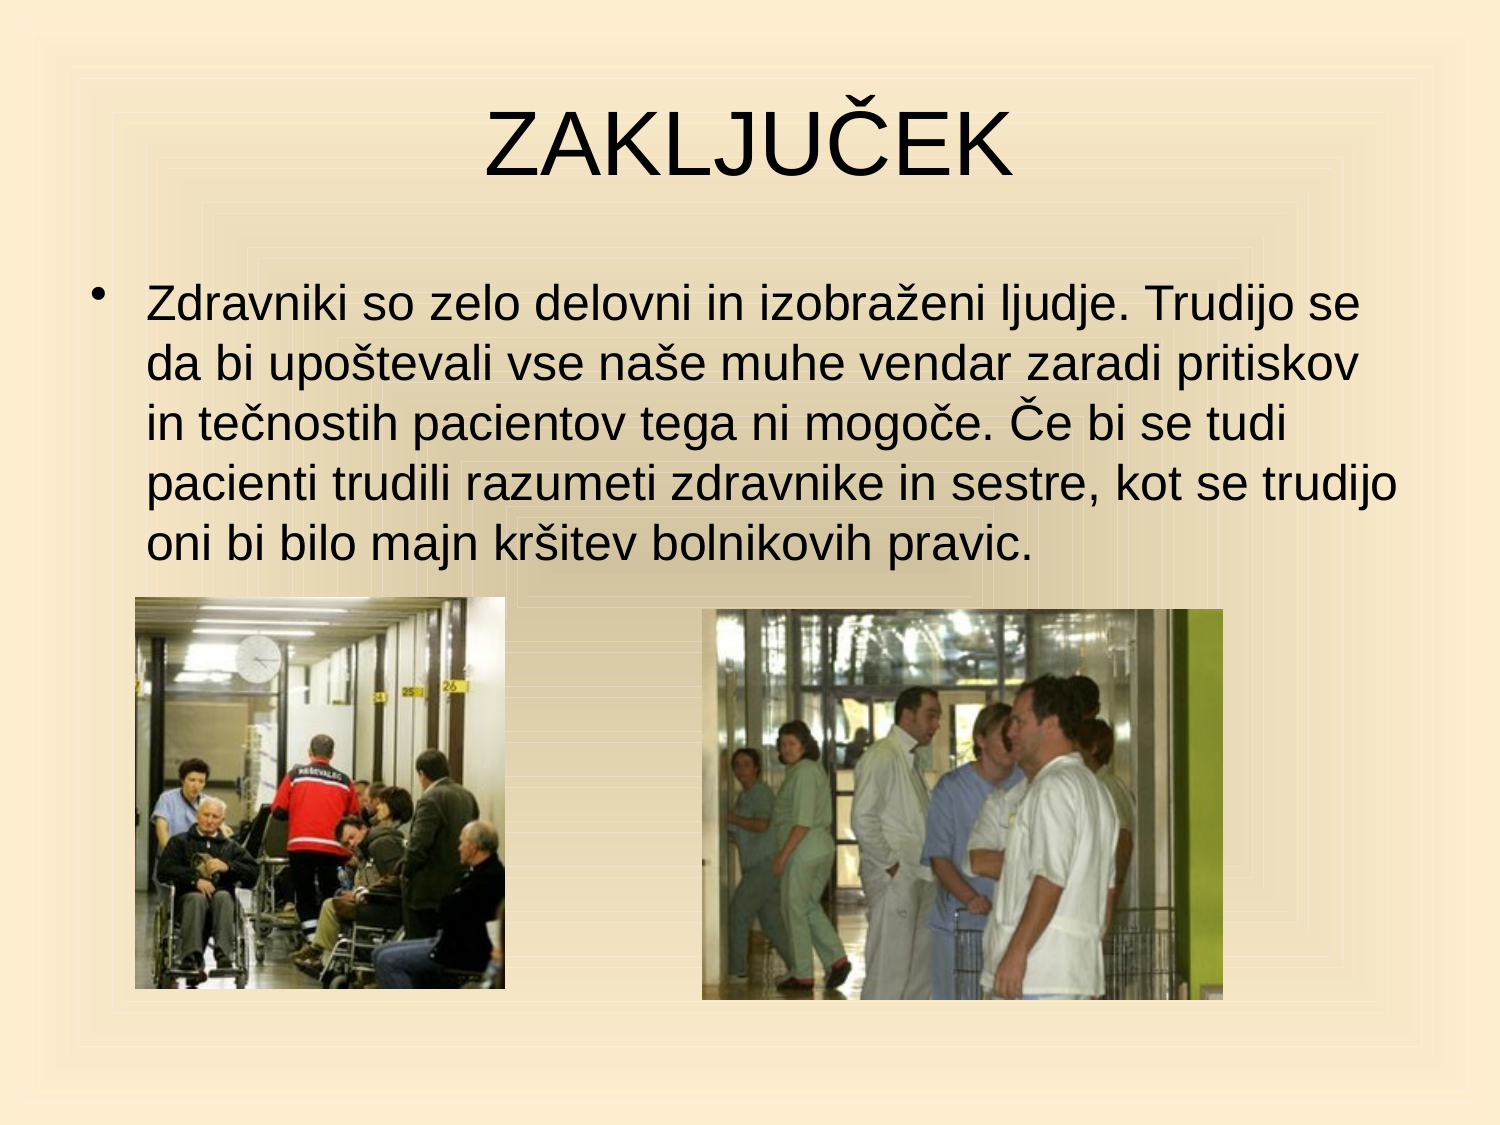

# ZAKLJUČEK
Zdravniki so zelo delovni in izobraženi ljudje. Trudijo se da bi upoštevali vse naše muhe vendar zaradi pritiskov in tečnostih pacientov tega ni mogoče. Če bi se tudi pacienti trudili razumeti zdravnike in sestre, kot se trudijo oni bi bilo majn kršitev bolnikovih pravic.